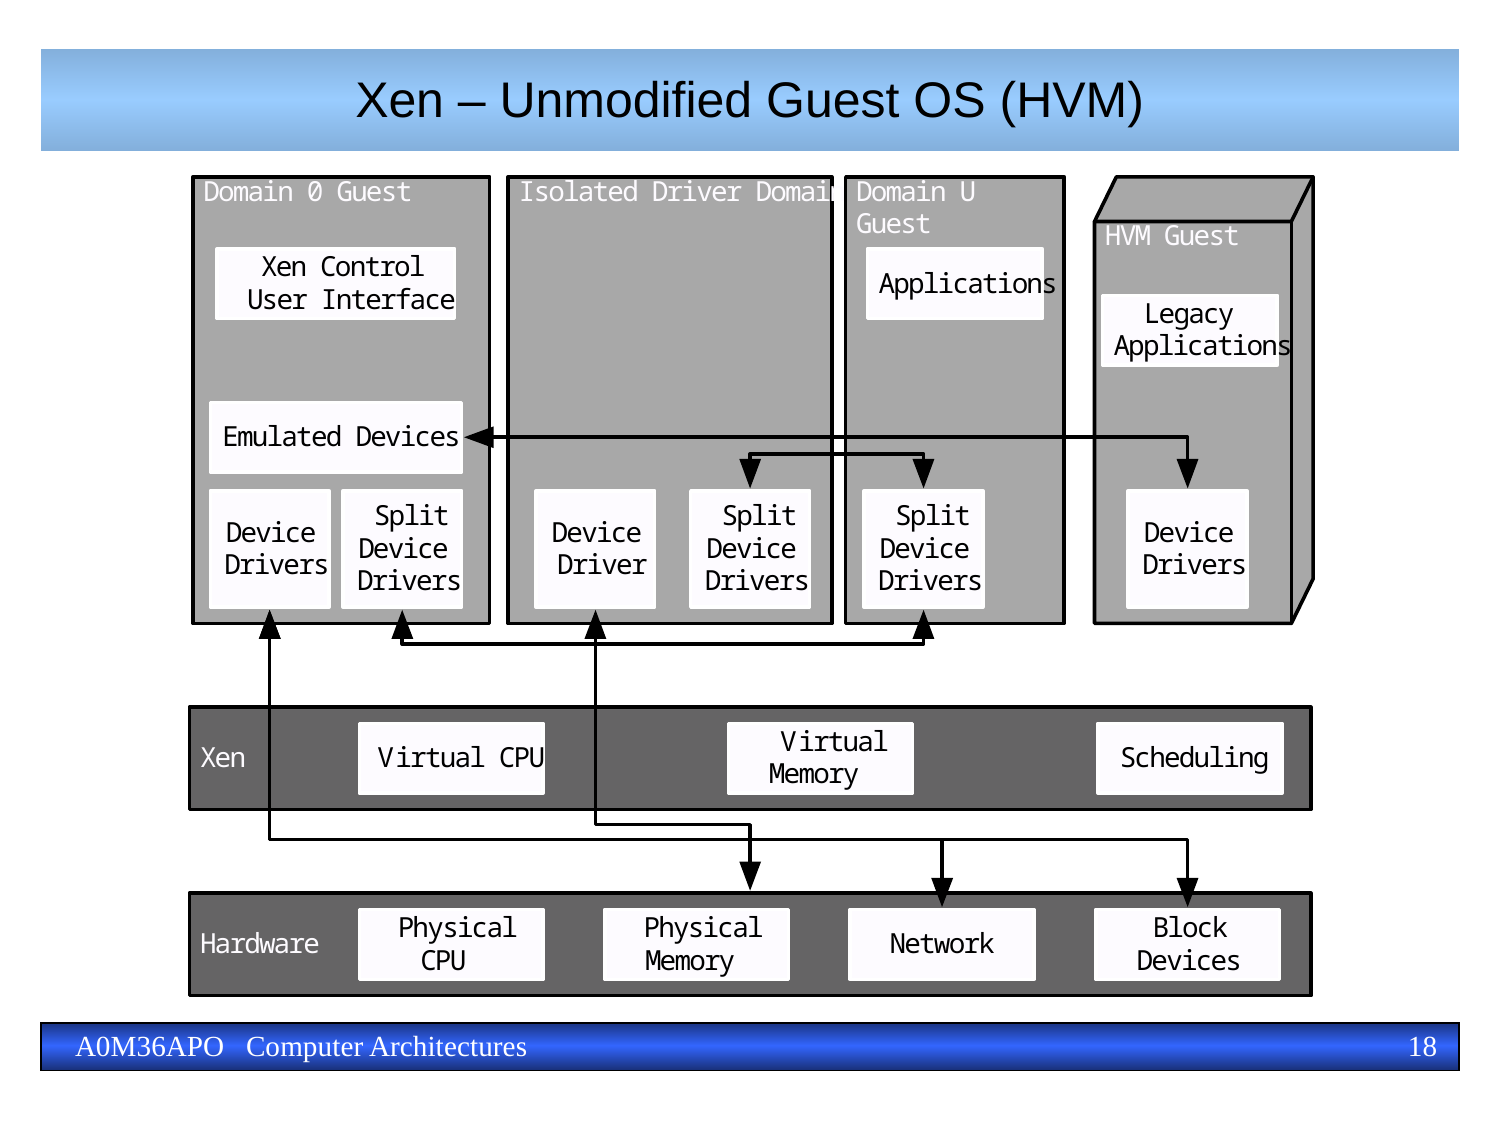

# Xen – Unmodified Guest OS (HVM)
A0M36APO Computer Architectures
18